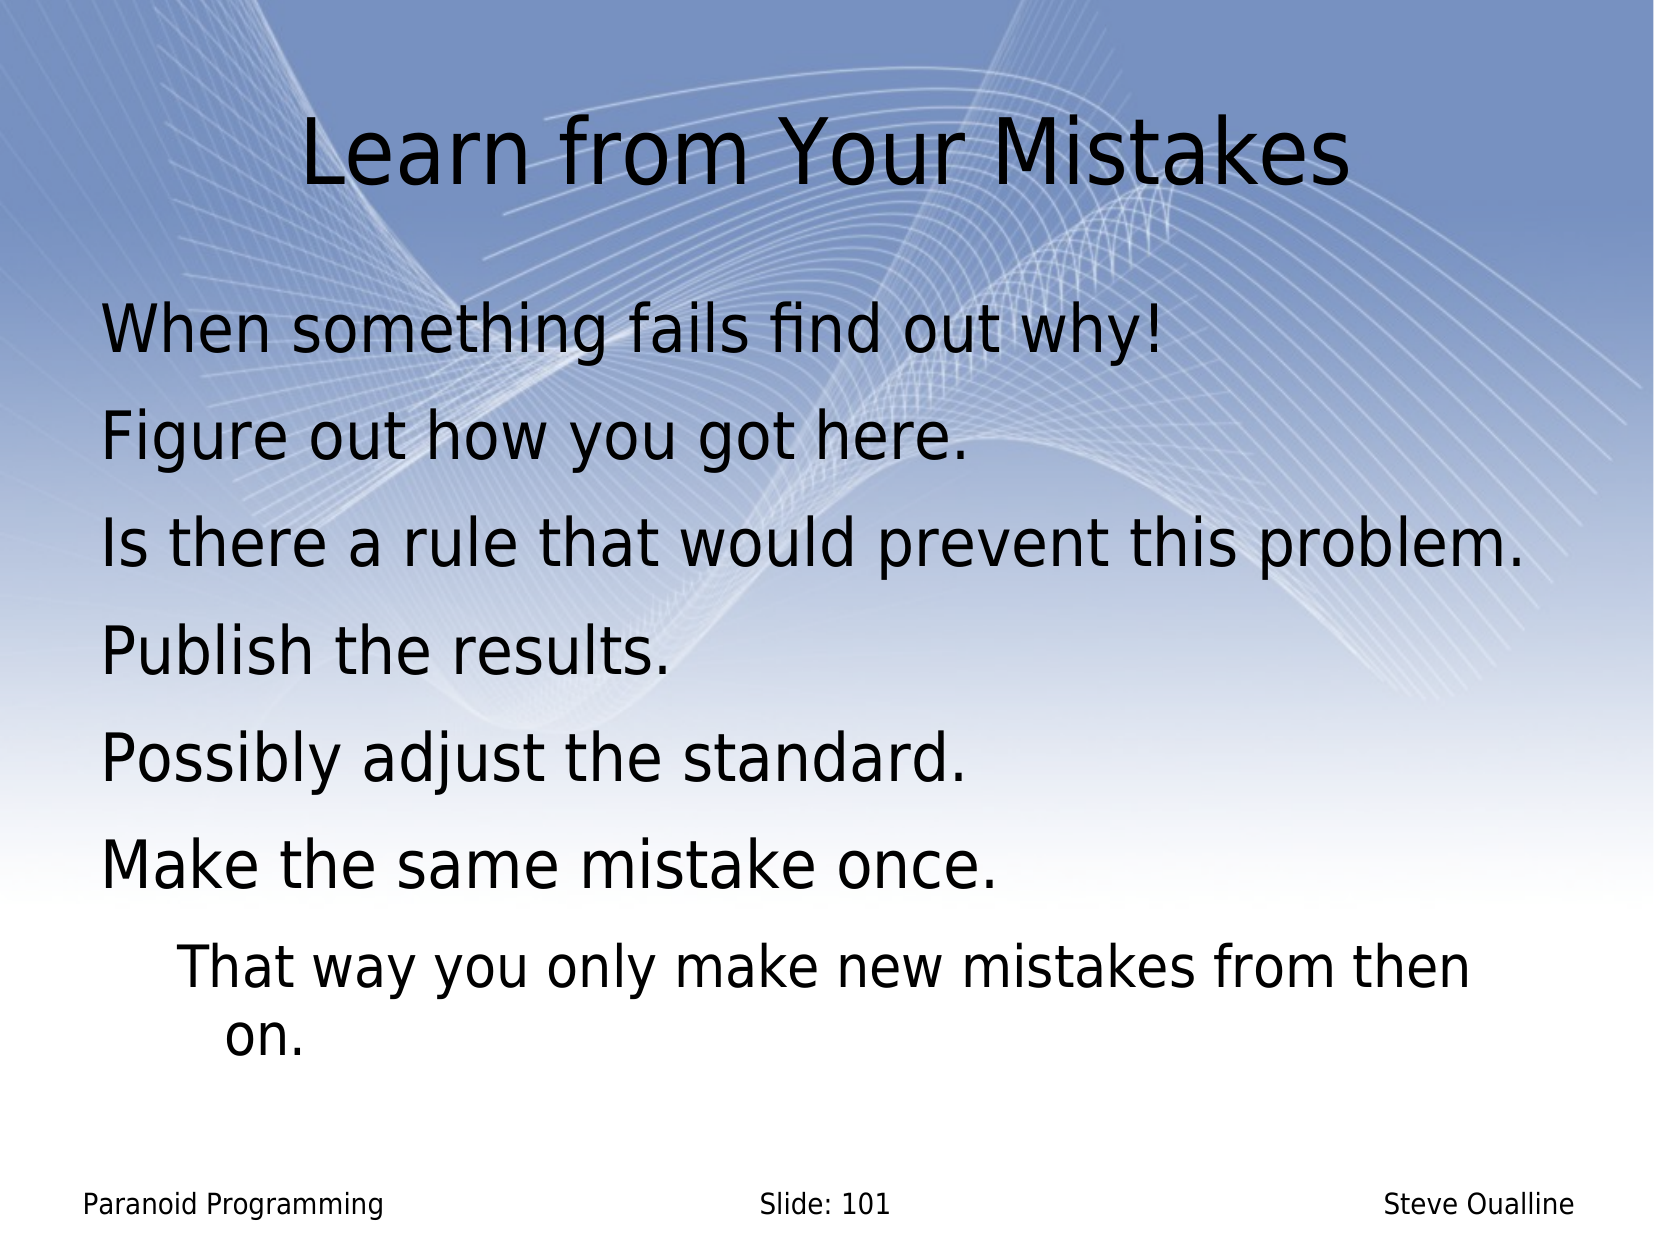

# Learn from Your Mistakes
When something fails find out why!
Figure out how you got here.
Is there a rule that would prevent this problem.
Publish the results.
Possibly adjust the standard.
Make the same mistake once.
That way you only make new mistakes from then on.
Paranoid Programming
Steve Oualline
101